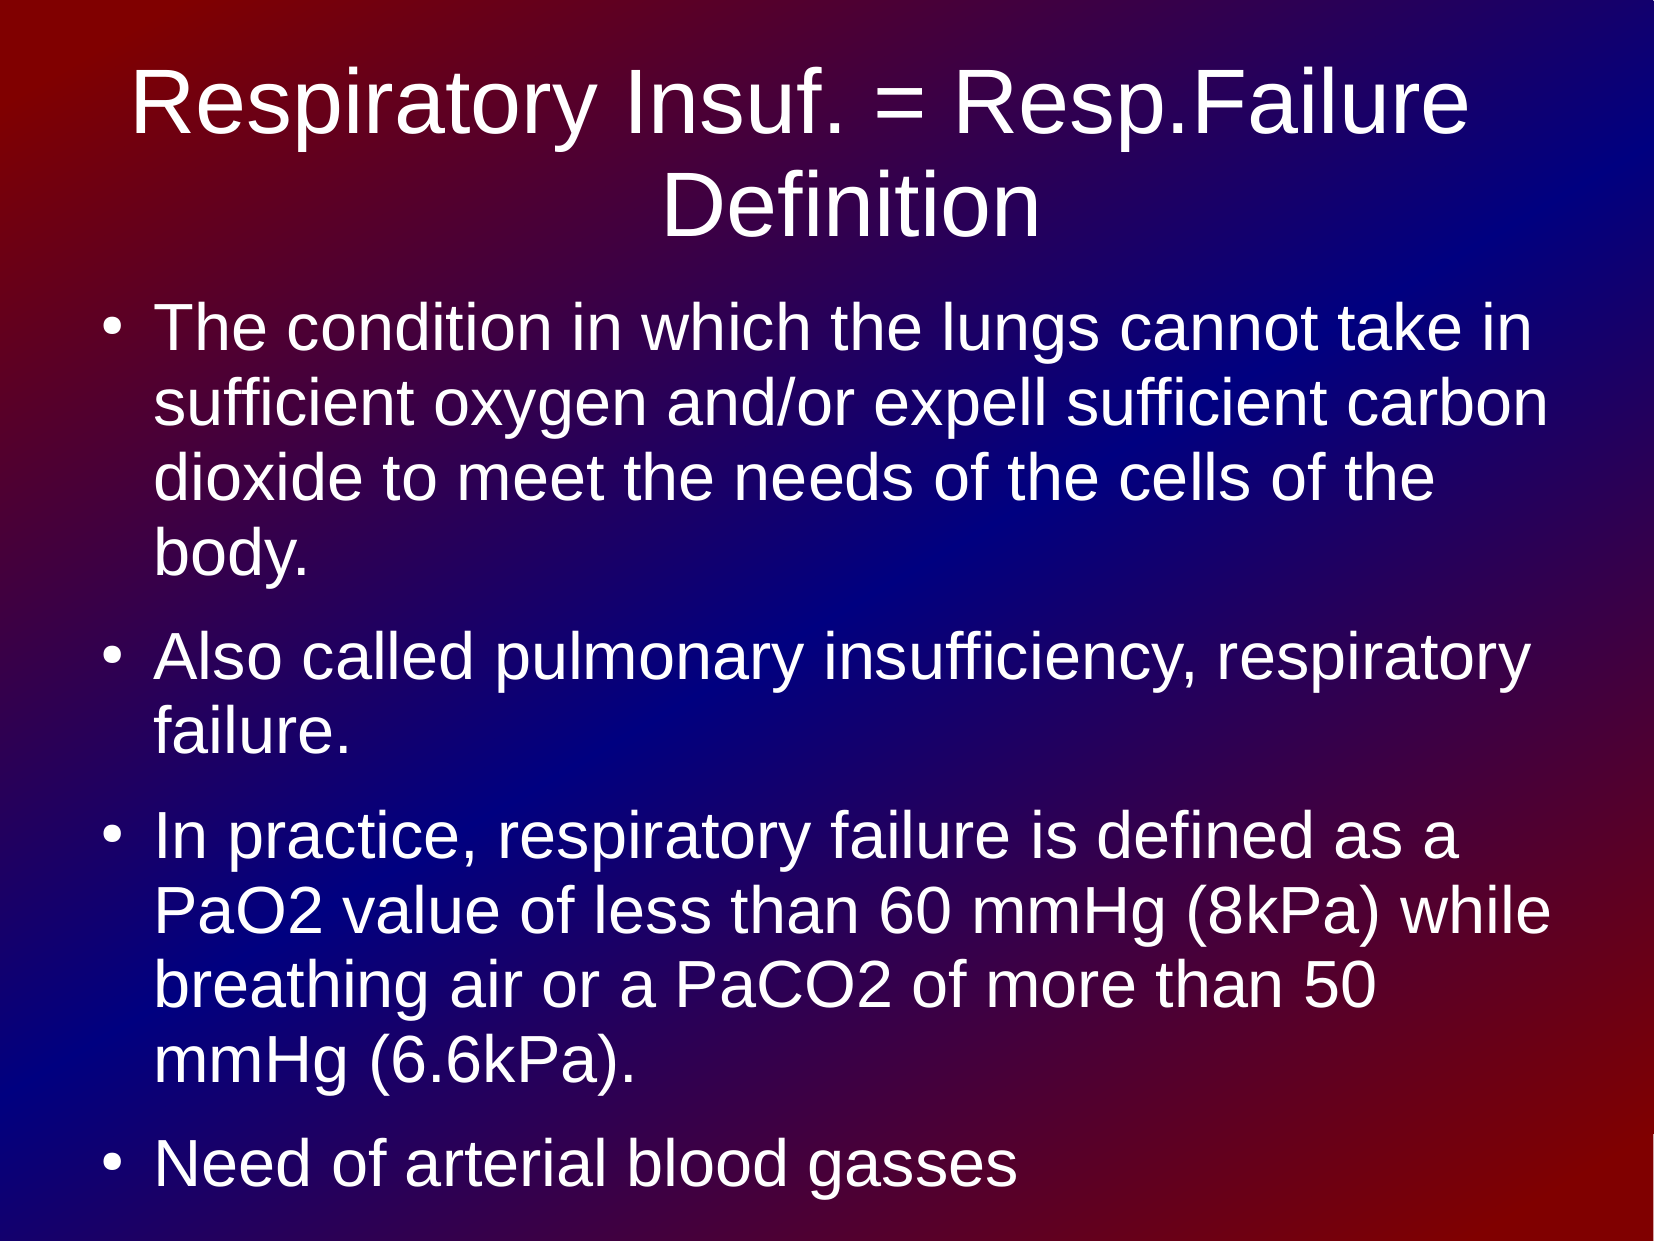

# Respiratory Insuf. = Resp.Failure Definition
The condition in which the lungs cannot take in sufficient oxygen and/or expell sufficient carbon dioxide to meet the needs of the cells of the body.
Also called pulmonary insufficiency, respiratory failure.
In practice, respiratory failure is defined as a PaO2 value of less than 60 mmHg (8kPa) while breathing air or a PaCO2 of more than 50 mmHg (6.6kPa).
Need of arterial blood gasses